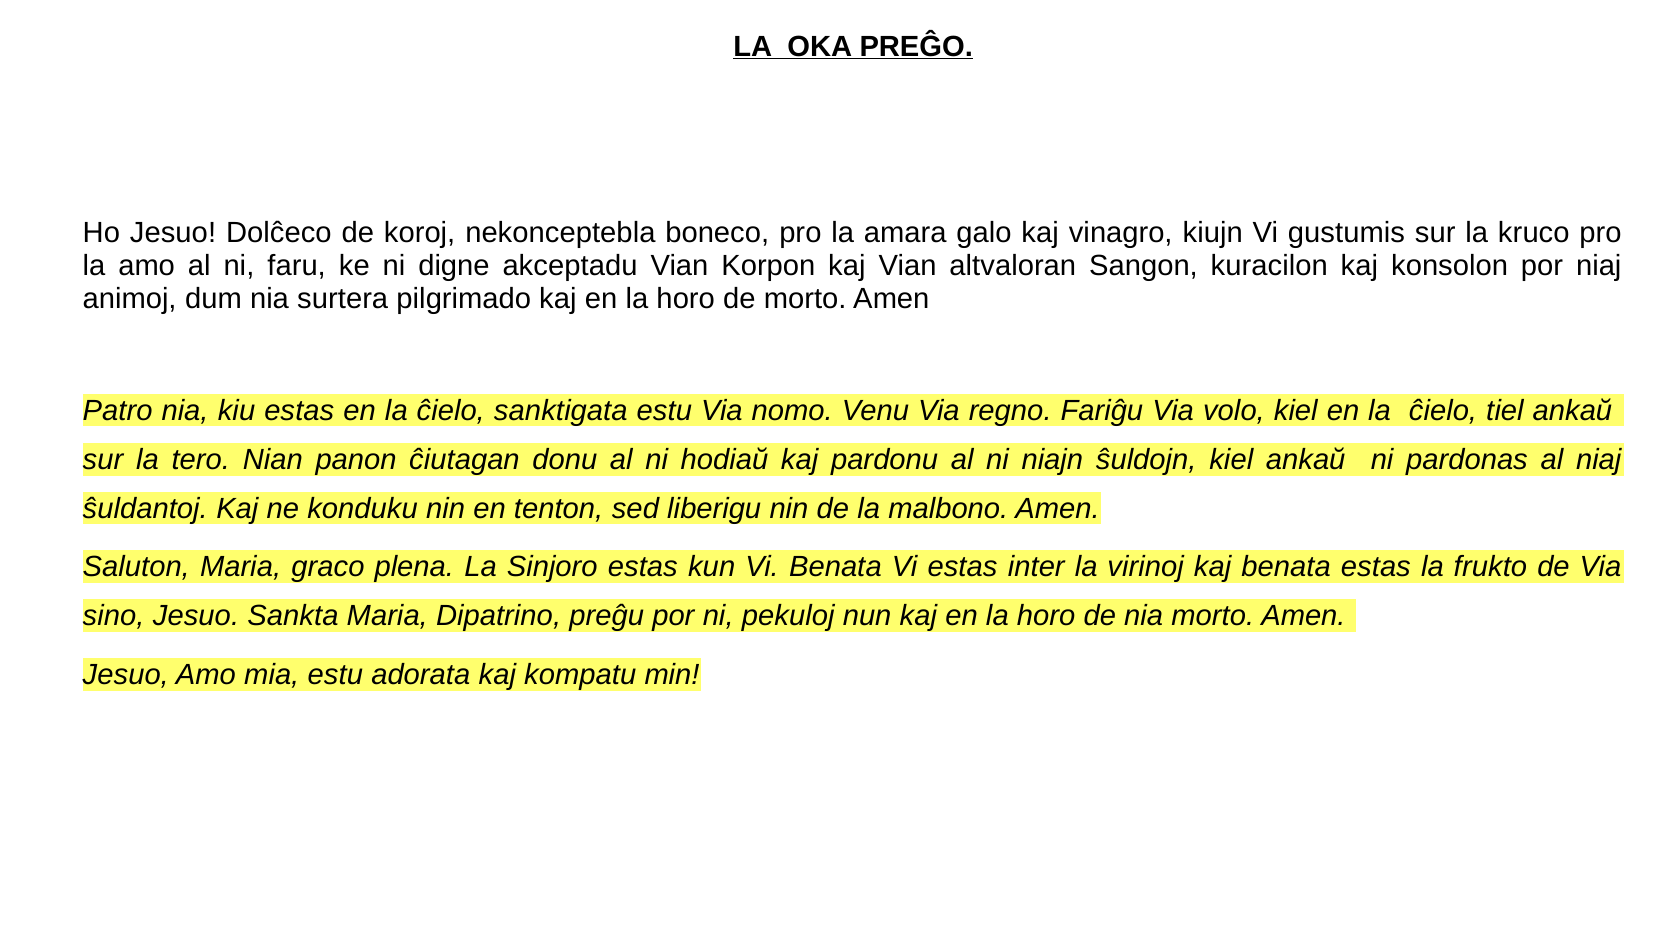

# LA OKA PREĜO.
Ho Jesuo! Dolĉeco de koroj, nekonceptebla boneco, pro la amara galo kaj vinagro, kiujn Vi gustumis sur la kruco pro la amo al ni, faru, ke ni digne akceptadu Vian Korpon kaj Vian altvaloran Sangon, kuracilon kaj konsolon por niaj animoj, dum nia surtera pilgrimado kaj en la horo de morto. Amen
Patro nia, kiu estas en la ĉielo, sanktigata estu Via nomo. Venu Via regno. Fariĝu Via volo, kiel en la ĉielo, tiel ankaŭ sur la tero. Nian panon ĉiutagan donu al ni hodiaŭ kaj pardonu al ni niajn ŝuldojn, kiel ankaŭ ni pardonas al niaj ŝuldantoj. Kaj ne konduku nin en tenton, sed liberigu nin de la malbono. Amen.
Saluton, Maria, graco plena. La Sinjoro estas kun Vi. Benata Vi estas inter la virinoj kaj benata estas la frukto de Via sino, Jesuo. Sankta Maria, Dipatrino, preĝu por ni, pekuloj nun kaj en la horo de nia morto. Amen.
Jesuo, Amo mia, estu adorata kaj kompatu min!